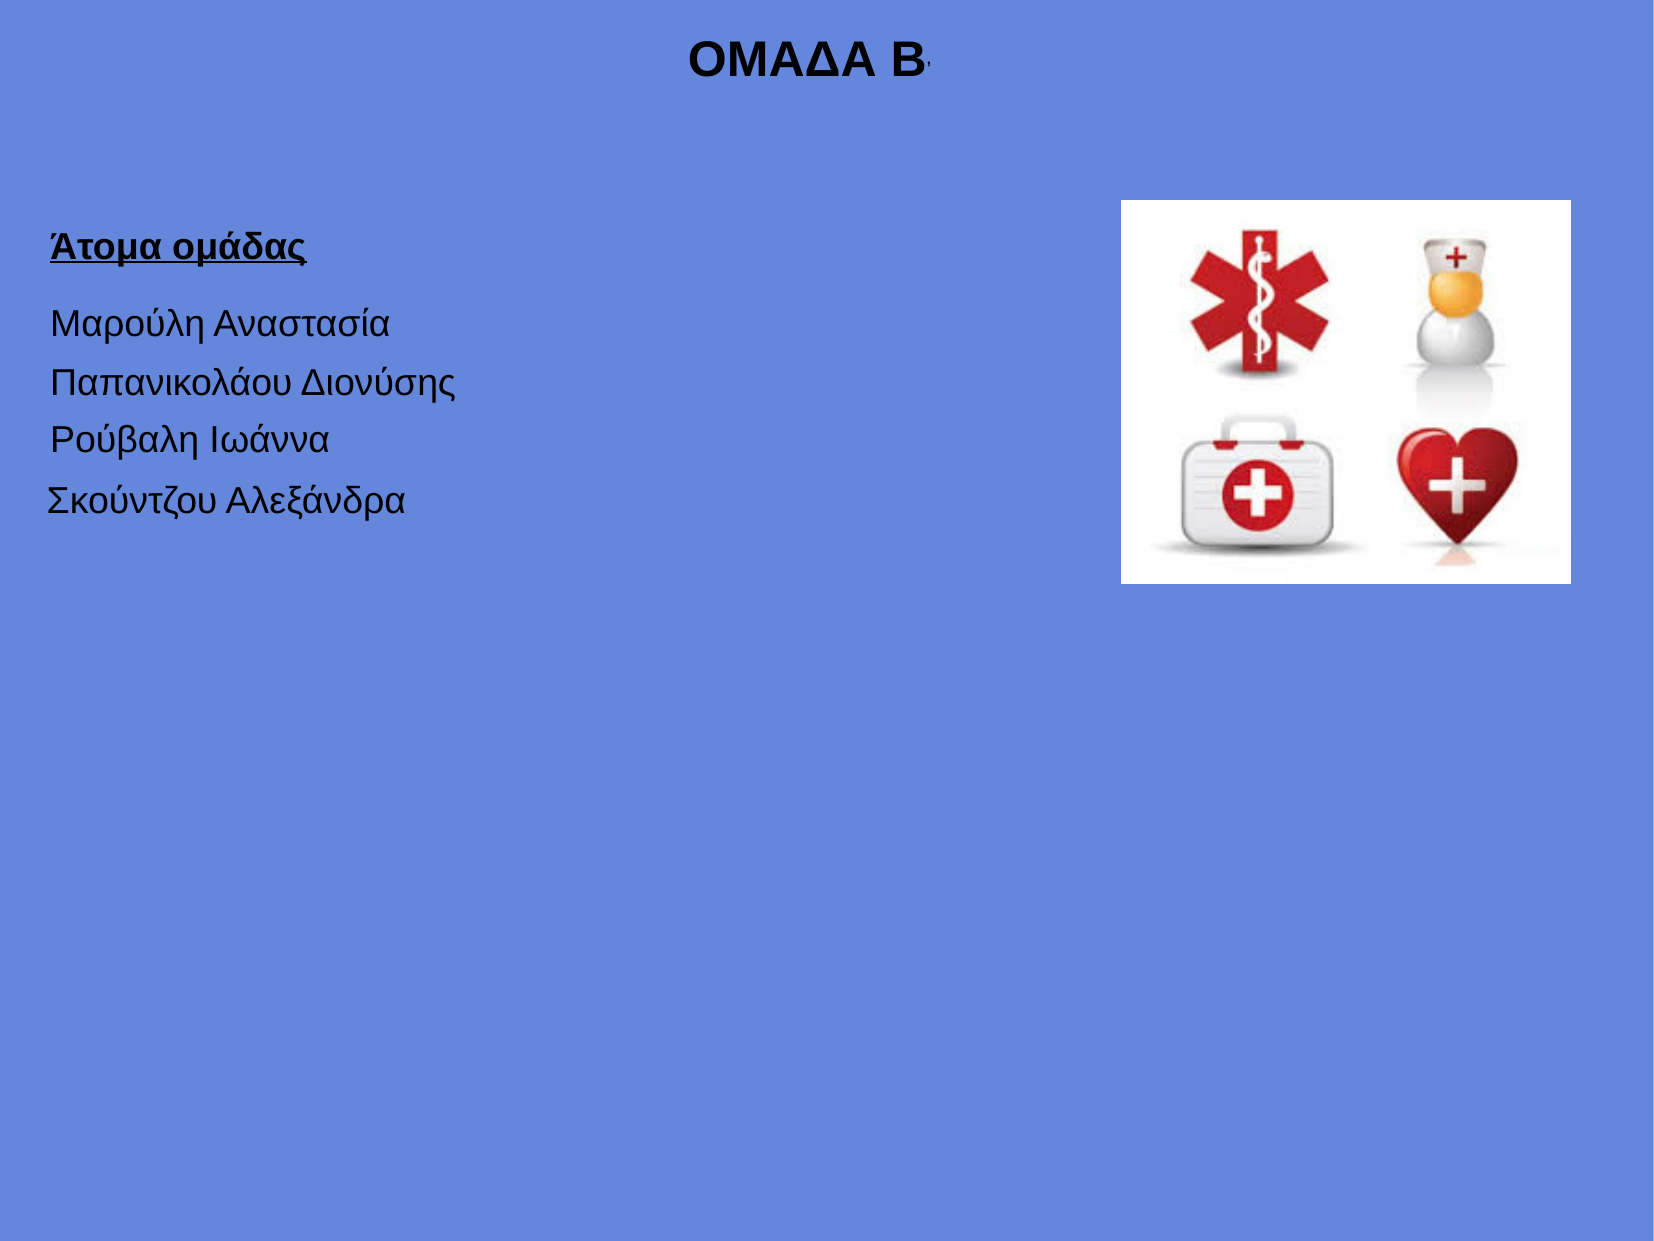

ΟΜΑΔΑ Β’
Άτομα ομάδας
Μαρούλη Αναστασία
Παπανικολάου Διονύσης
Ρούβαλη Ιωάννα
Σκούντζου Αλεξάνδρα